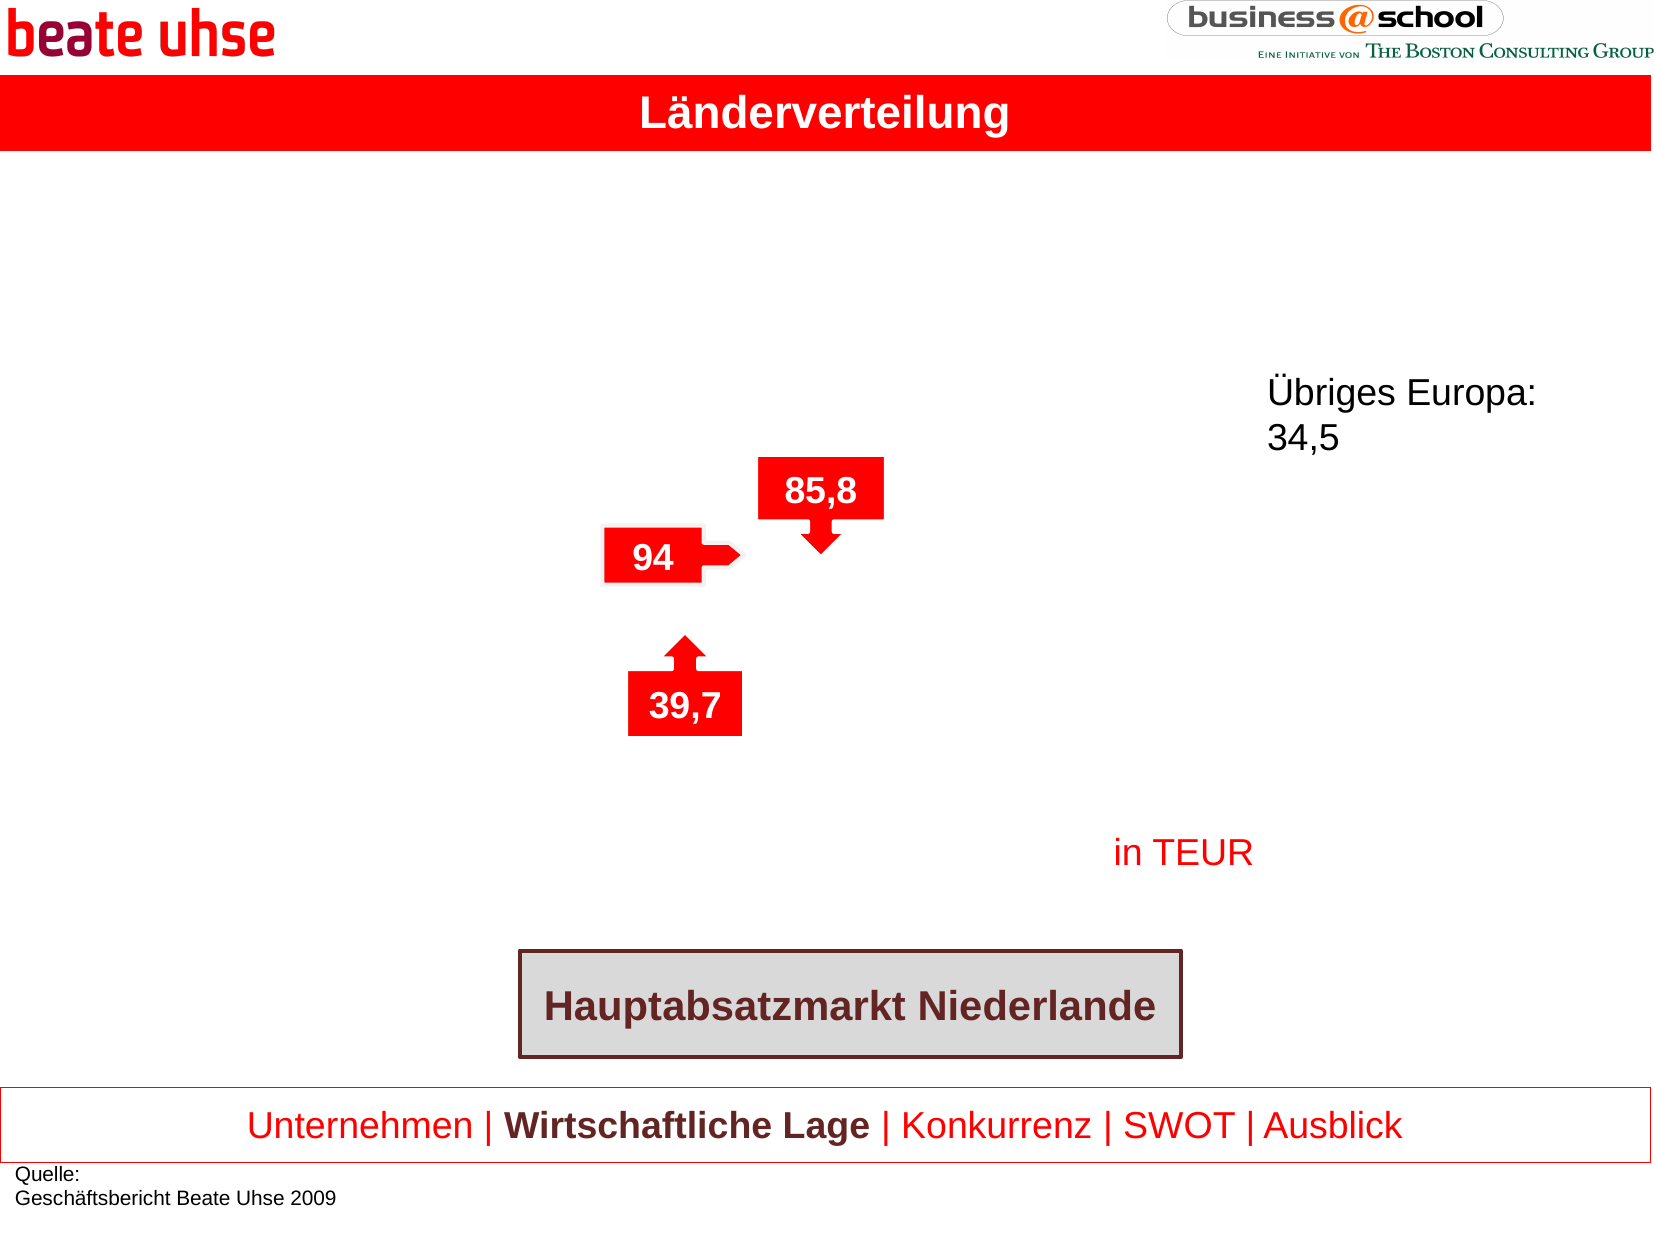

Länderverteilung
Übriges Europa:
34,5
85,8
94
39,7
in TEUR
Hauptabsatzmarkt Niederlande
Unternehmen | Wirtschaftliche Lage | Konkurrenz | SWOT | Ausblick
Quelle:
Geschäftsbericht Beate Uhse 2009